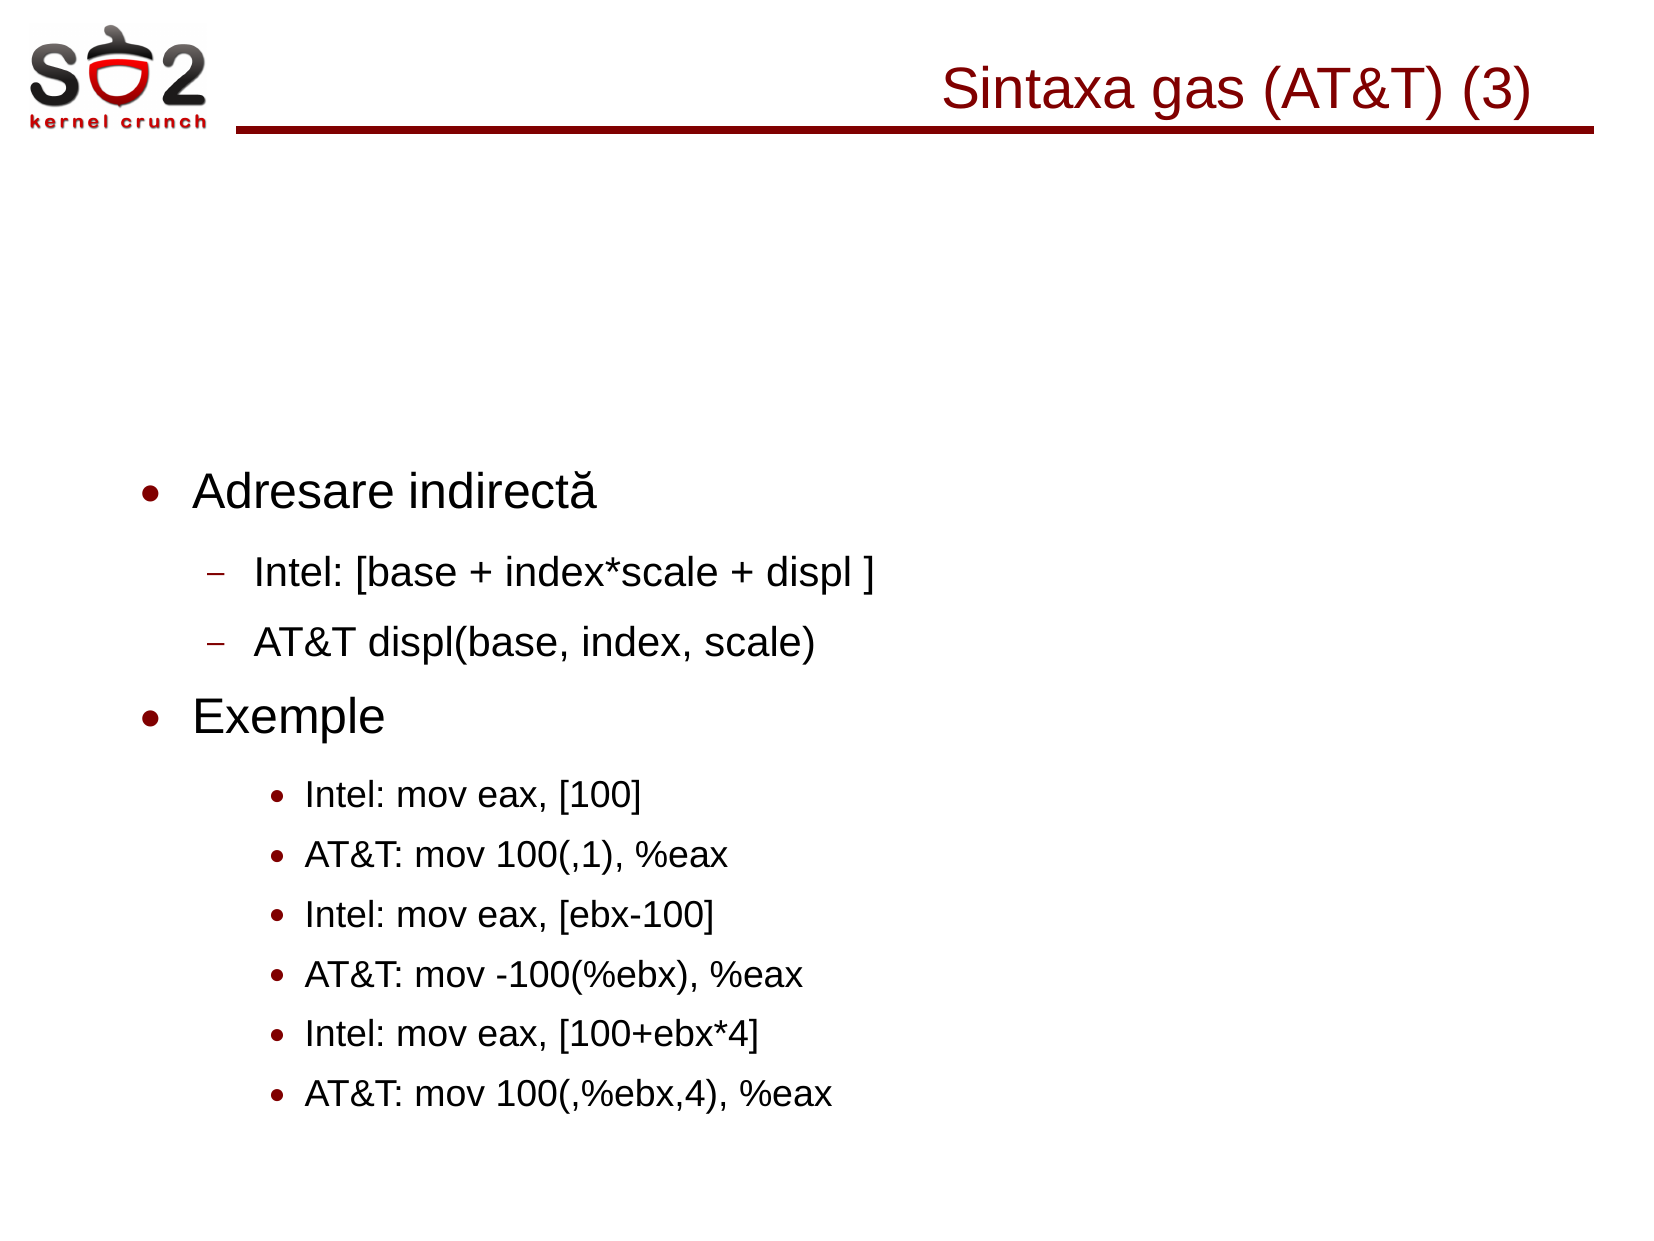

# Sintaxa gas (AT&T) (3)
Adresare indirectă
Intel: [base + index*scale + displ ]
AT&T displ(base, index, scale)
Exemple
Intel: mov eax, [100]
AT&T: mov 100(,1), %eax
Intel: mov eax, [ebx-100]
AT&T: mov -100(%ebx), %eax
Intel: mov eax, [100+ebx*4]
AT&T: mov 100(,%ebx,4), %eax